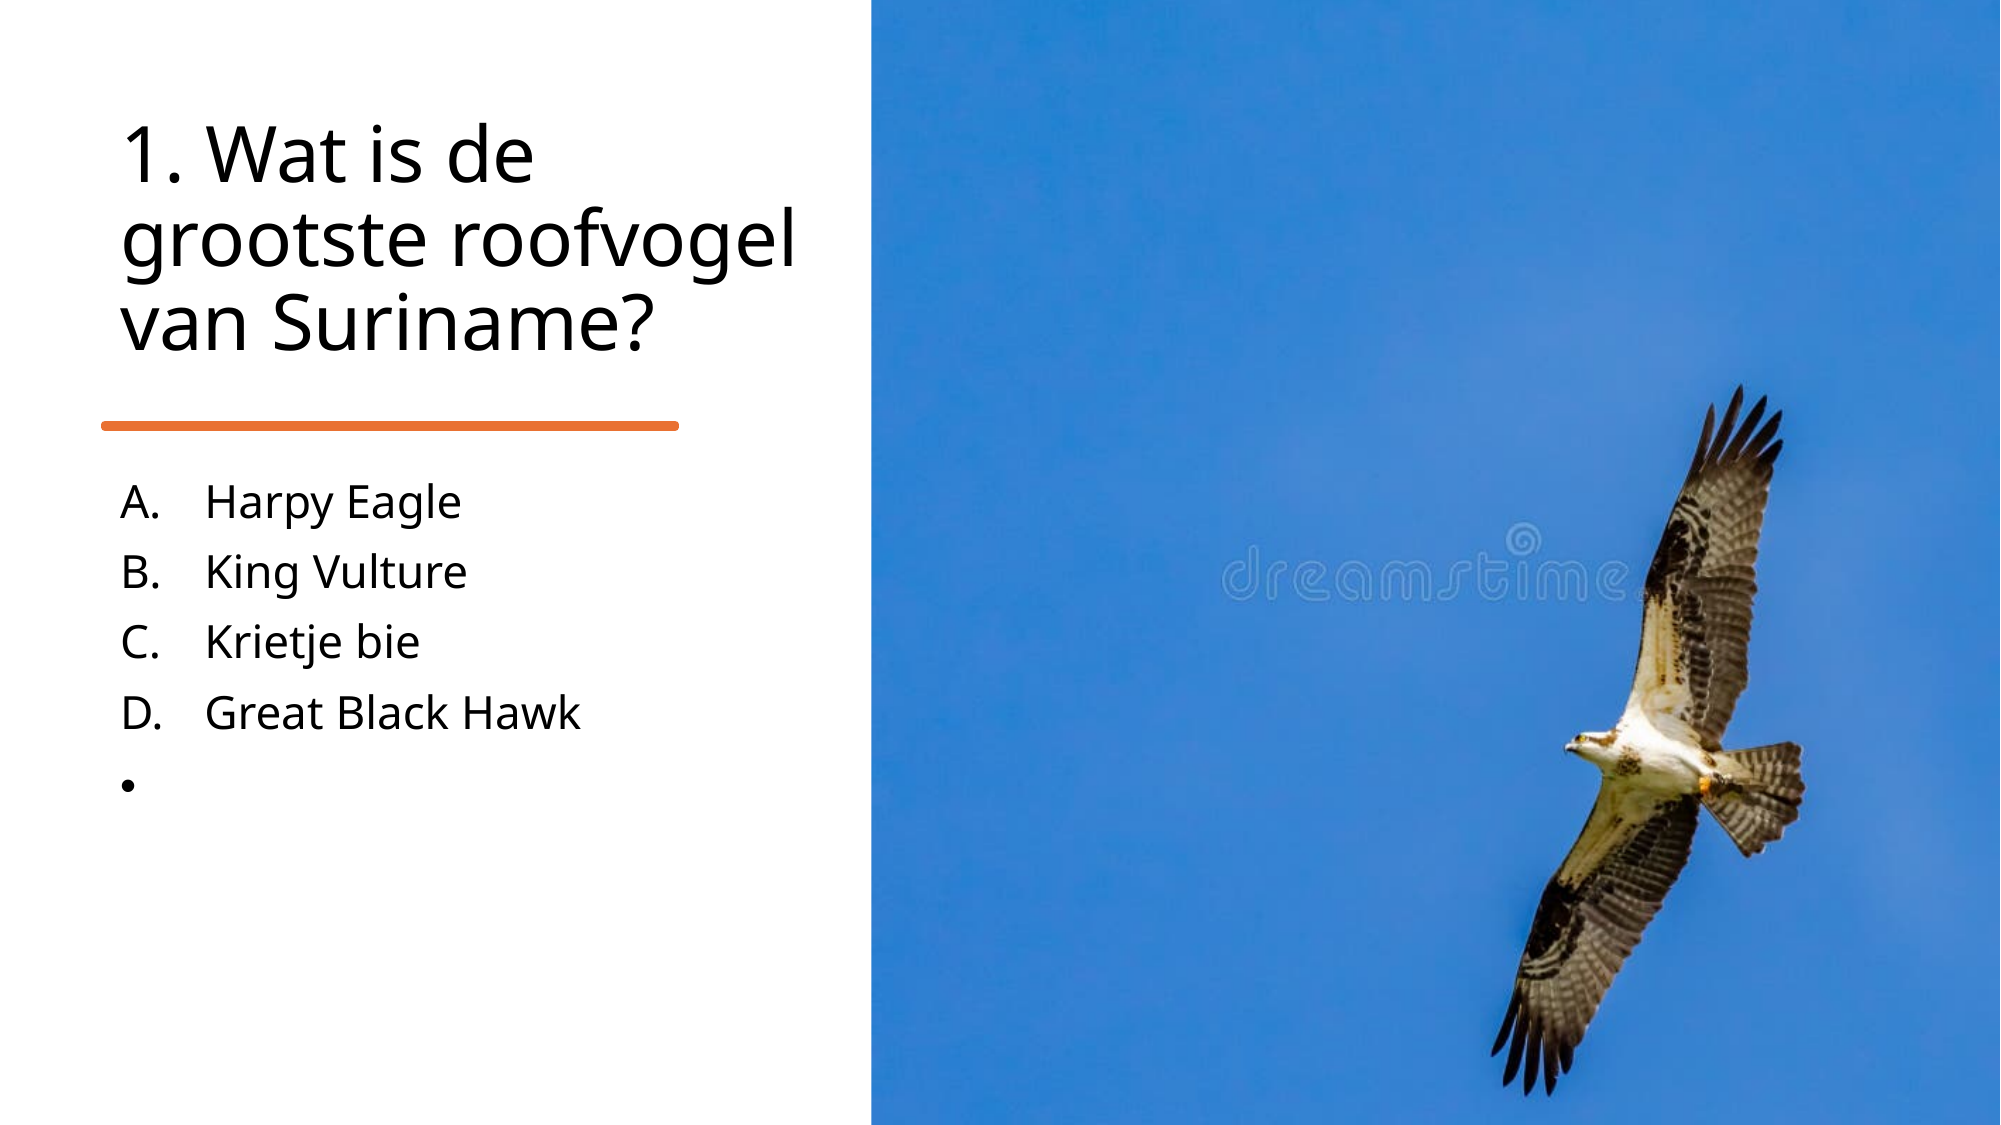

# 1. Wat is de grootste roofvogel van Suriname?
Harpy Eagle
King Vulture
Krietje bie
Great Black Hawk